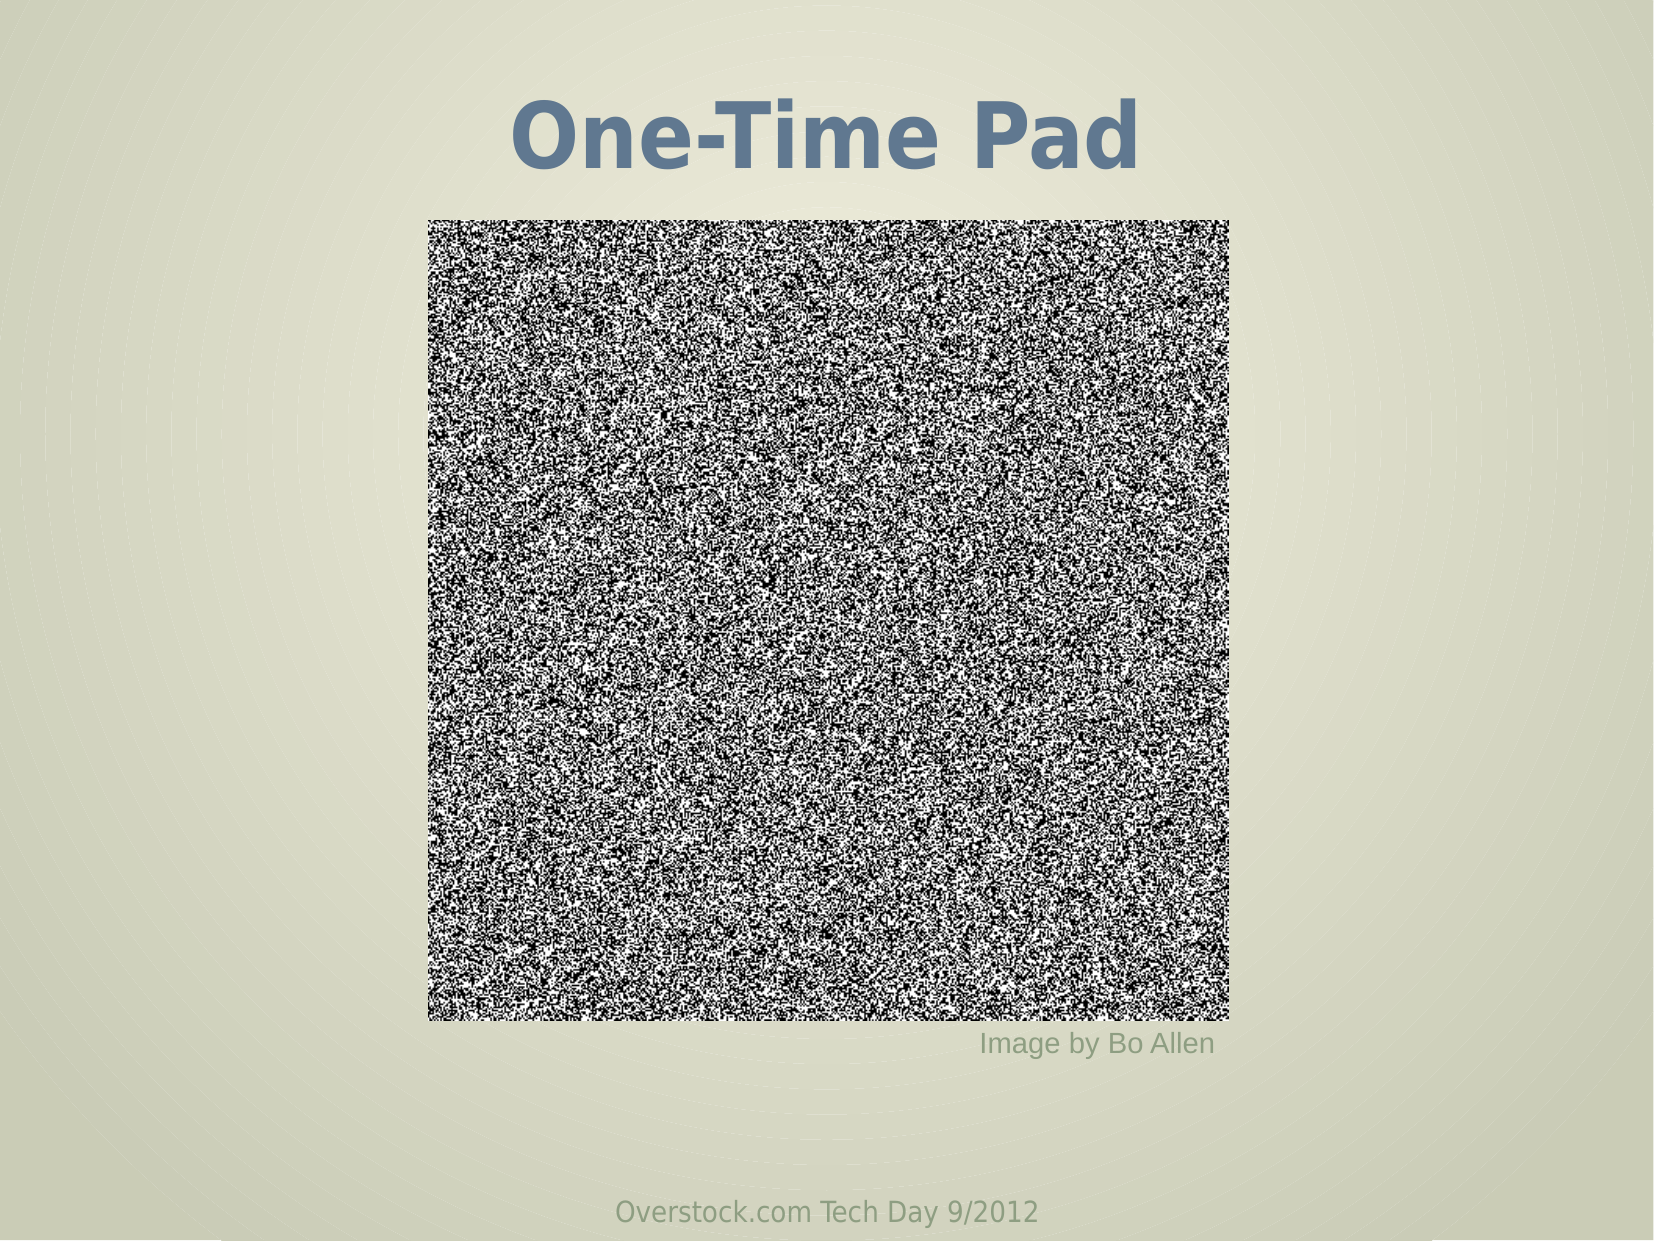

# One-Time Pad
Image by Bo Allen
Overstock.com Tech Day 9/2012